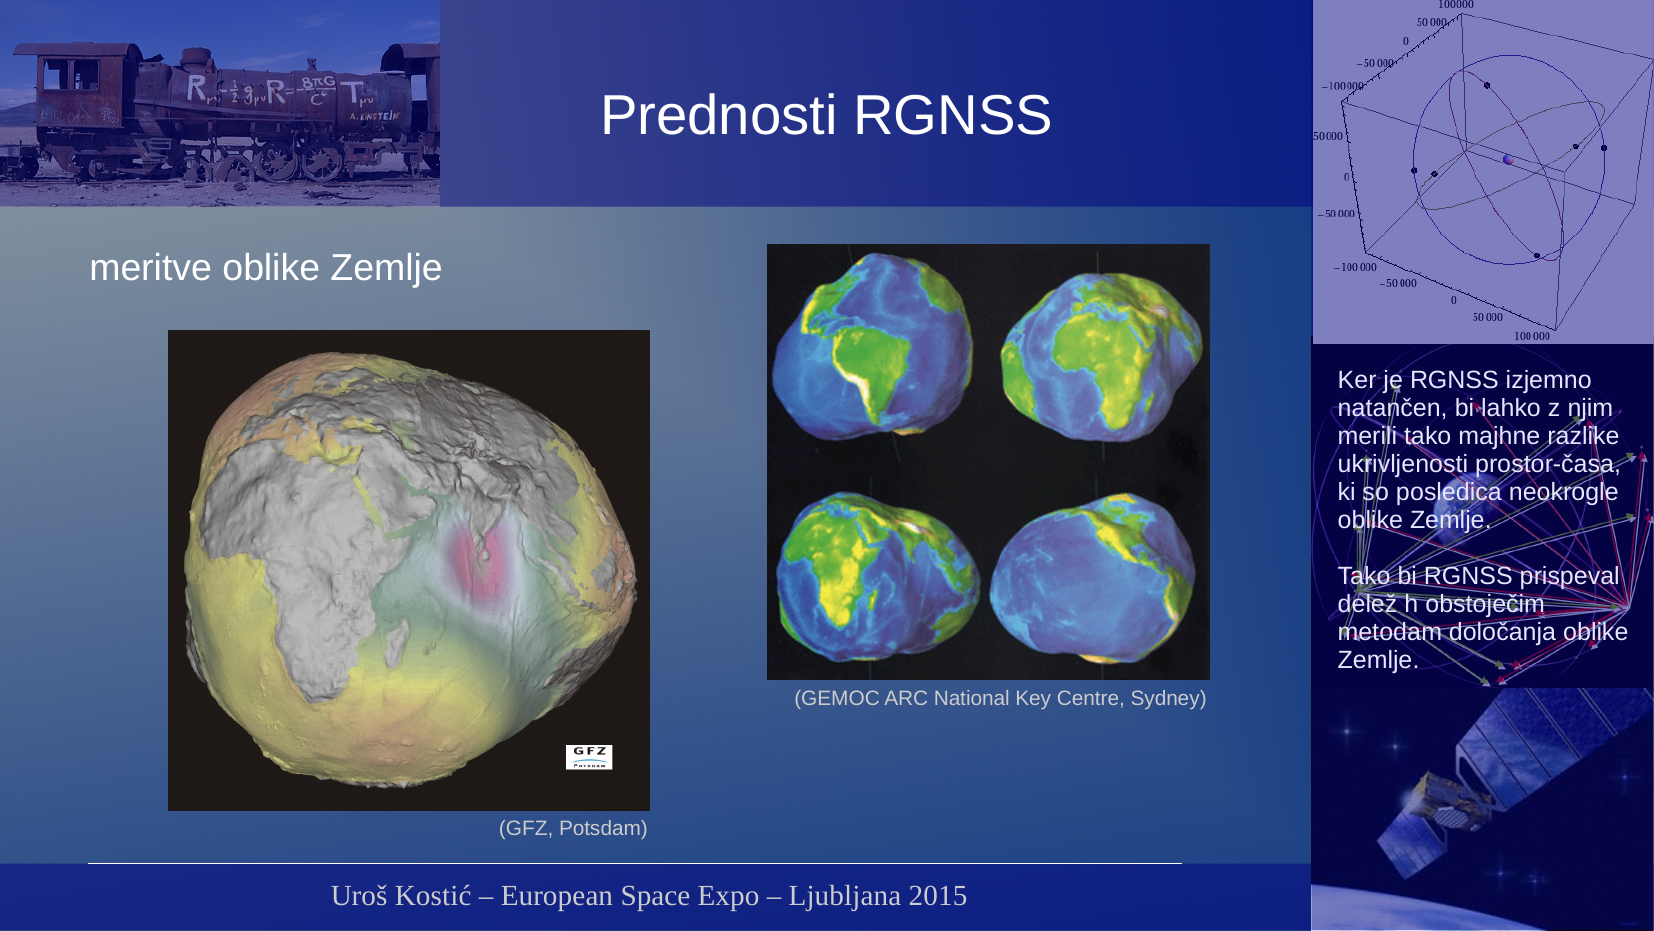

# Prednosti RGNSS
meritve oblike Zemlje
Ker je RGNSS izjemno natančen, bi lahko z njim merili tako majhne razlike ukrivljenosti prostor-časa, ki so posledica neokrogle oblike Zemlje.
Tako bi RGNSS prispeval delež h obstoječim metodam določanja oblike Zemlje.
(GEMOC ARC National Key Centre, Sydney)
(GFZ, Potsdam)